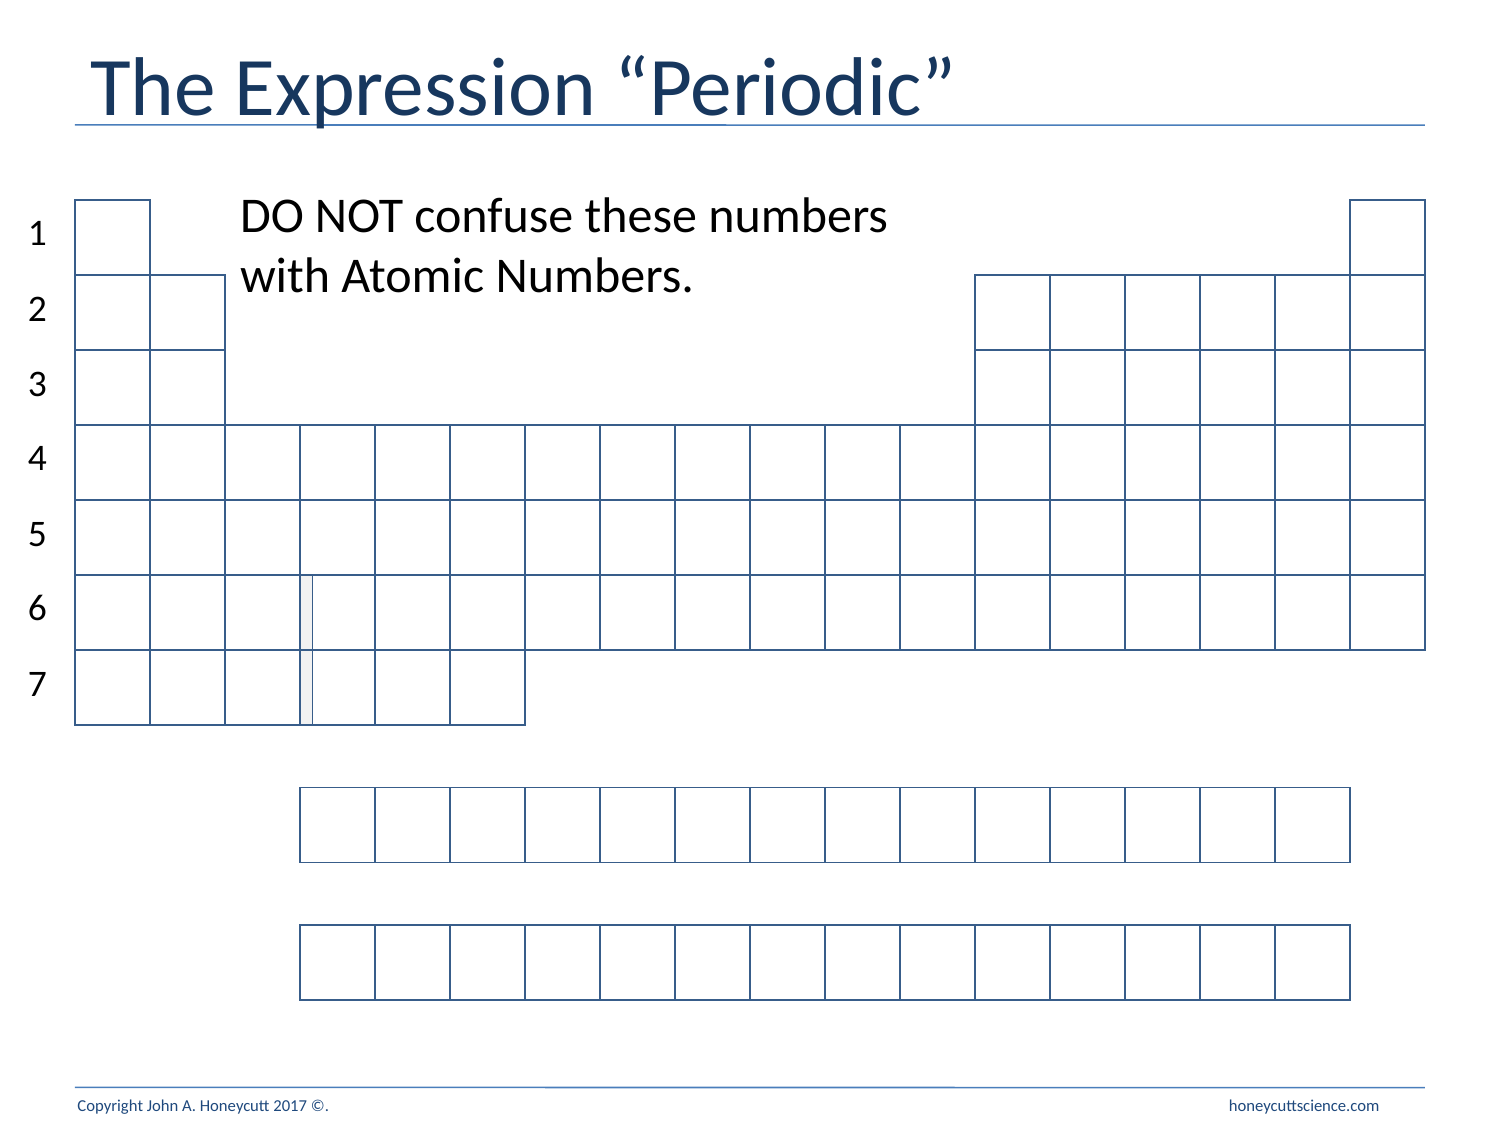

# The Expression “Periodic”
DO NOT confuse these numbers with Atomic Numbers.
1
2
3
4
5
6
7